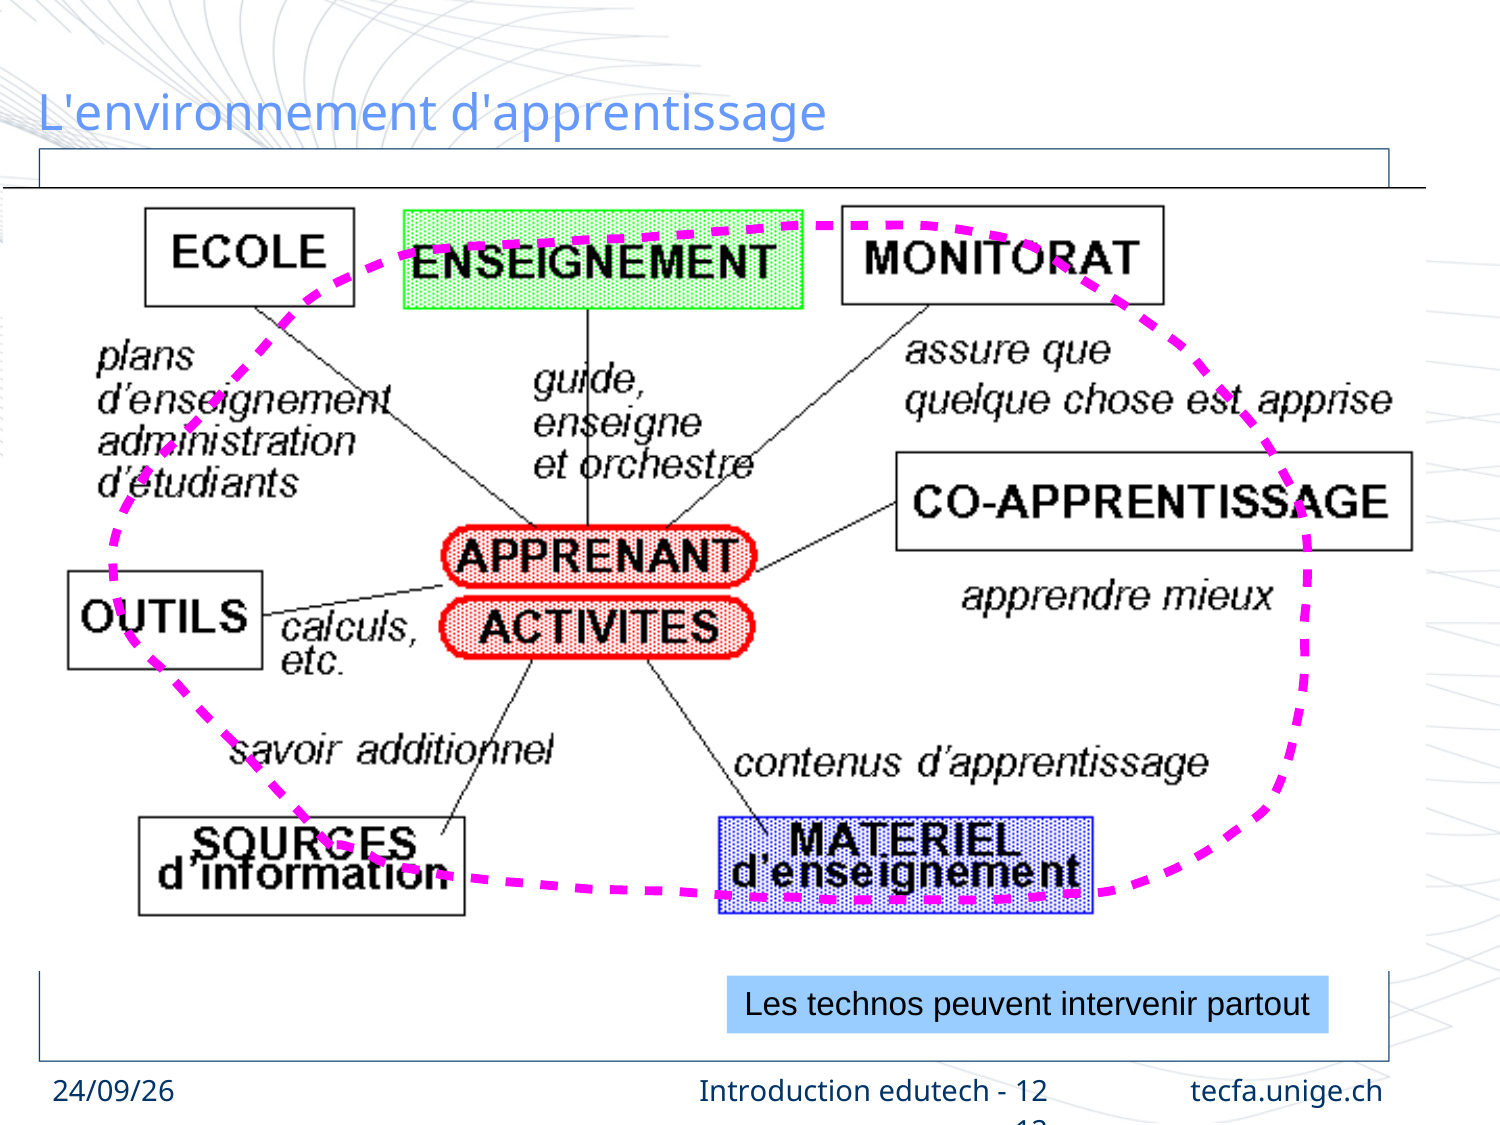

# L'environnement d'apprentissage
Les technos peuvent intervenir partout
12